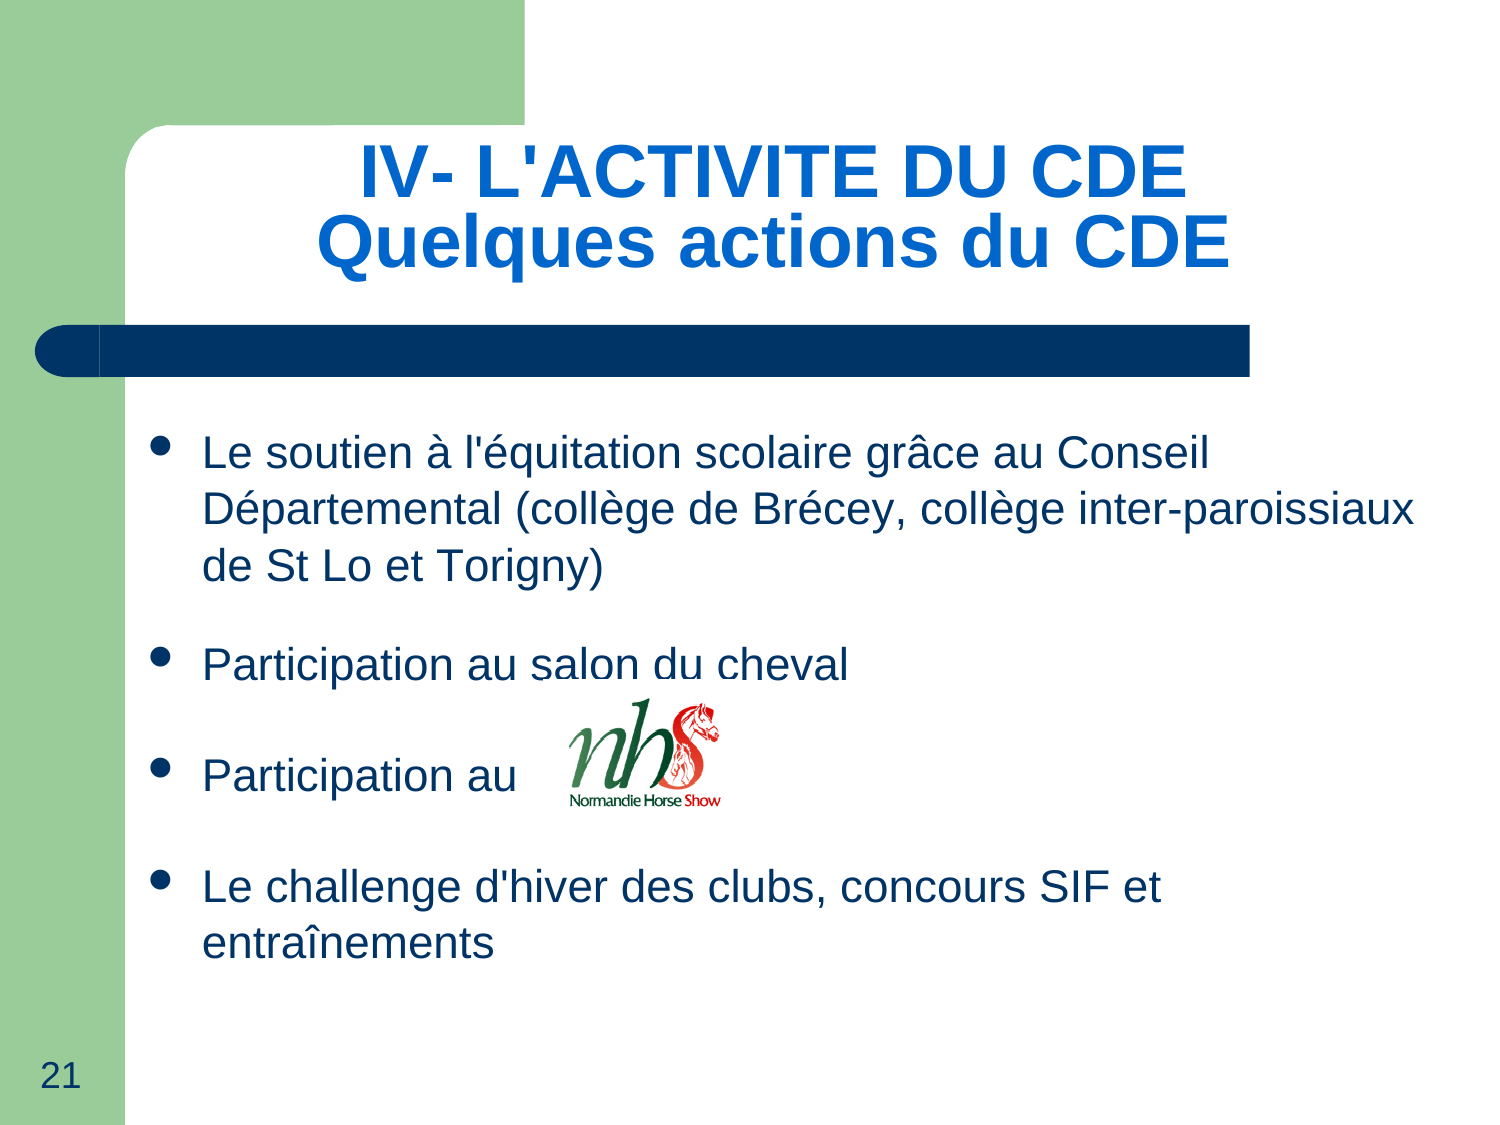

# IV- L'ACTIVITE DU CDE Quelques actions du CDE
Le soutien à l'équitation scolaire grâce au Conseil Départemental (collège de Brécey, collège inter-paroissiaux de St Lo et Torigny)
Participation au salon du cheval
Participation au
Le challenge d'hiver des clubs, concours SIF et entraînements
21